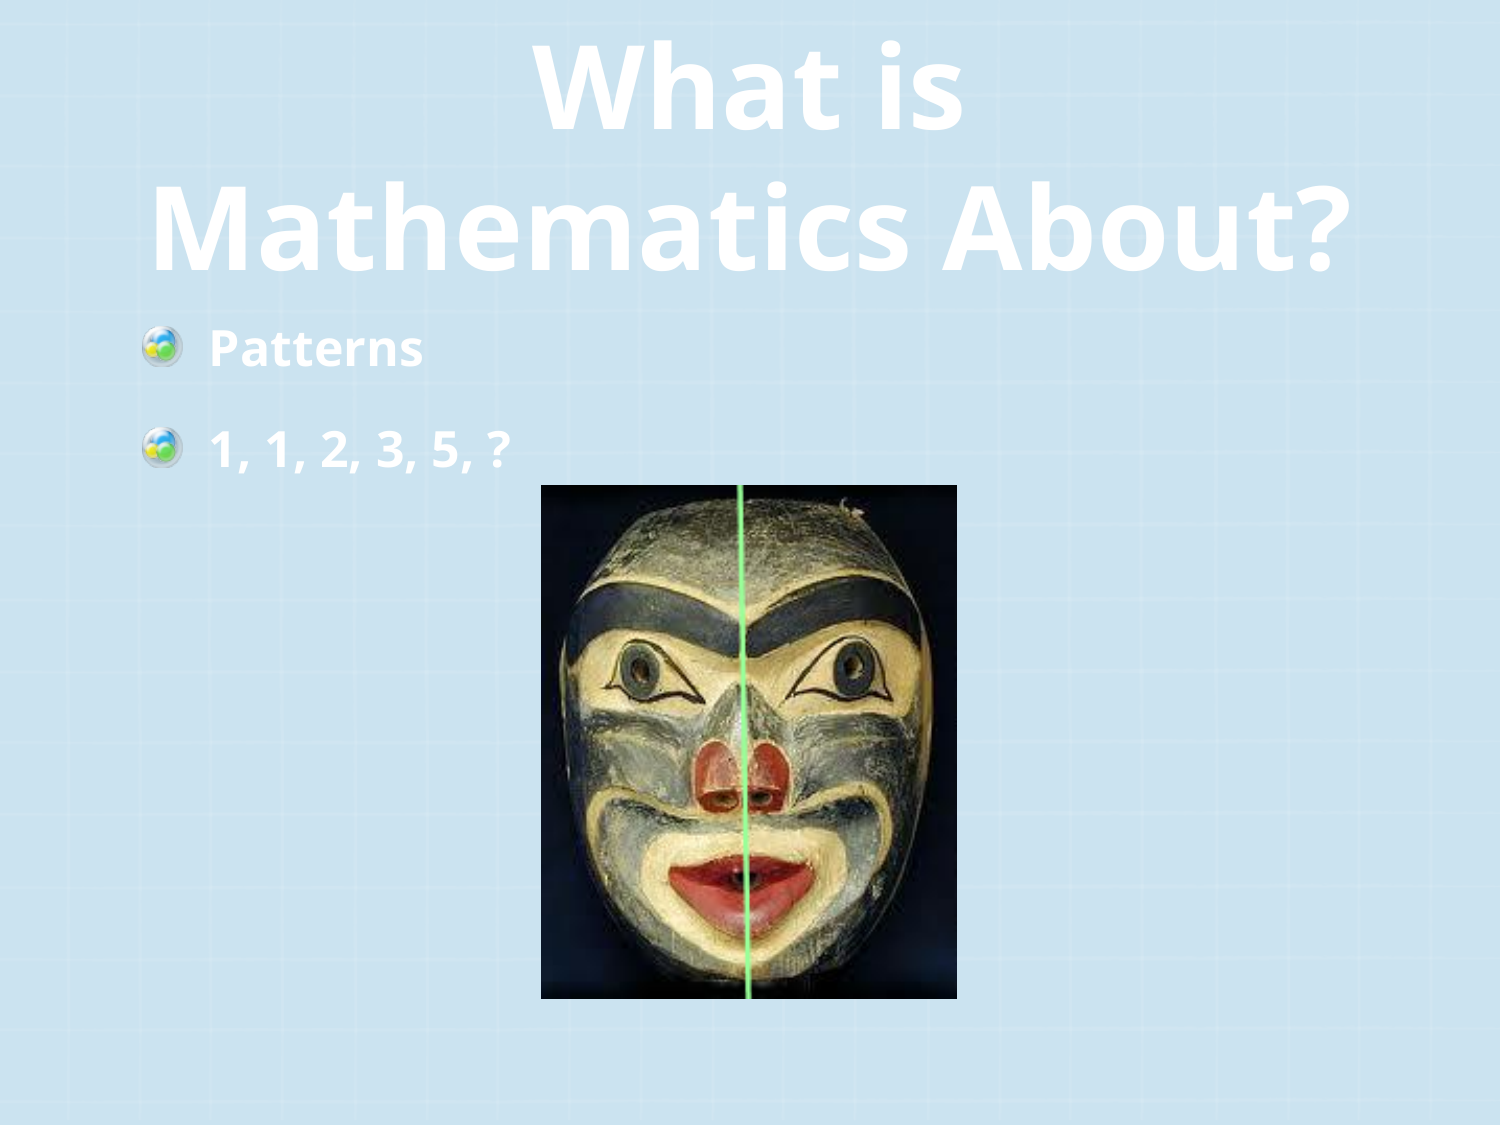

# What is Mathematics About?
Patterns
1, 1, 2, 3, 5, ?